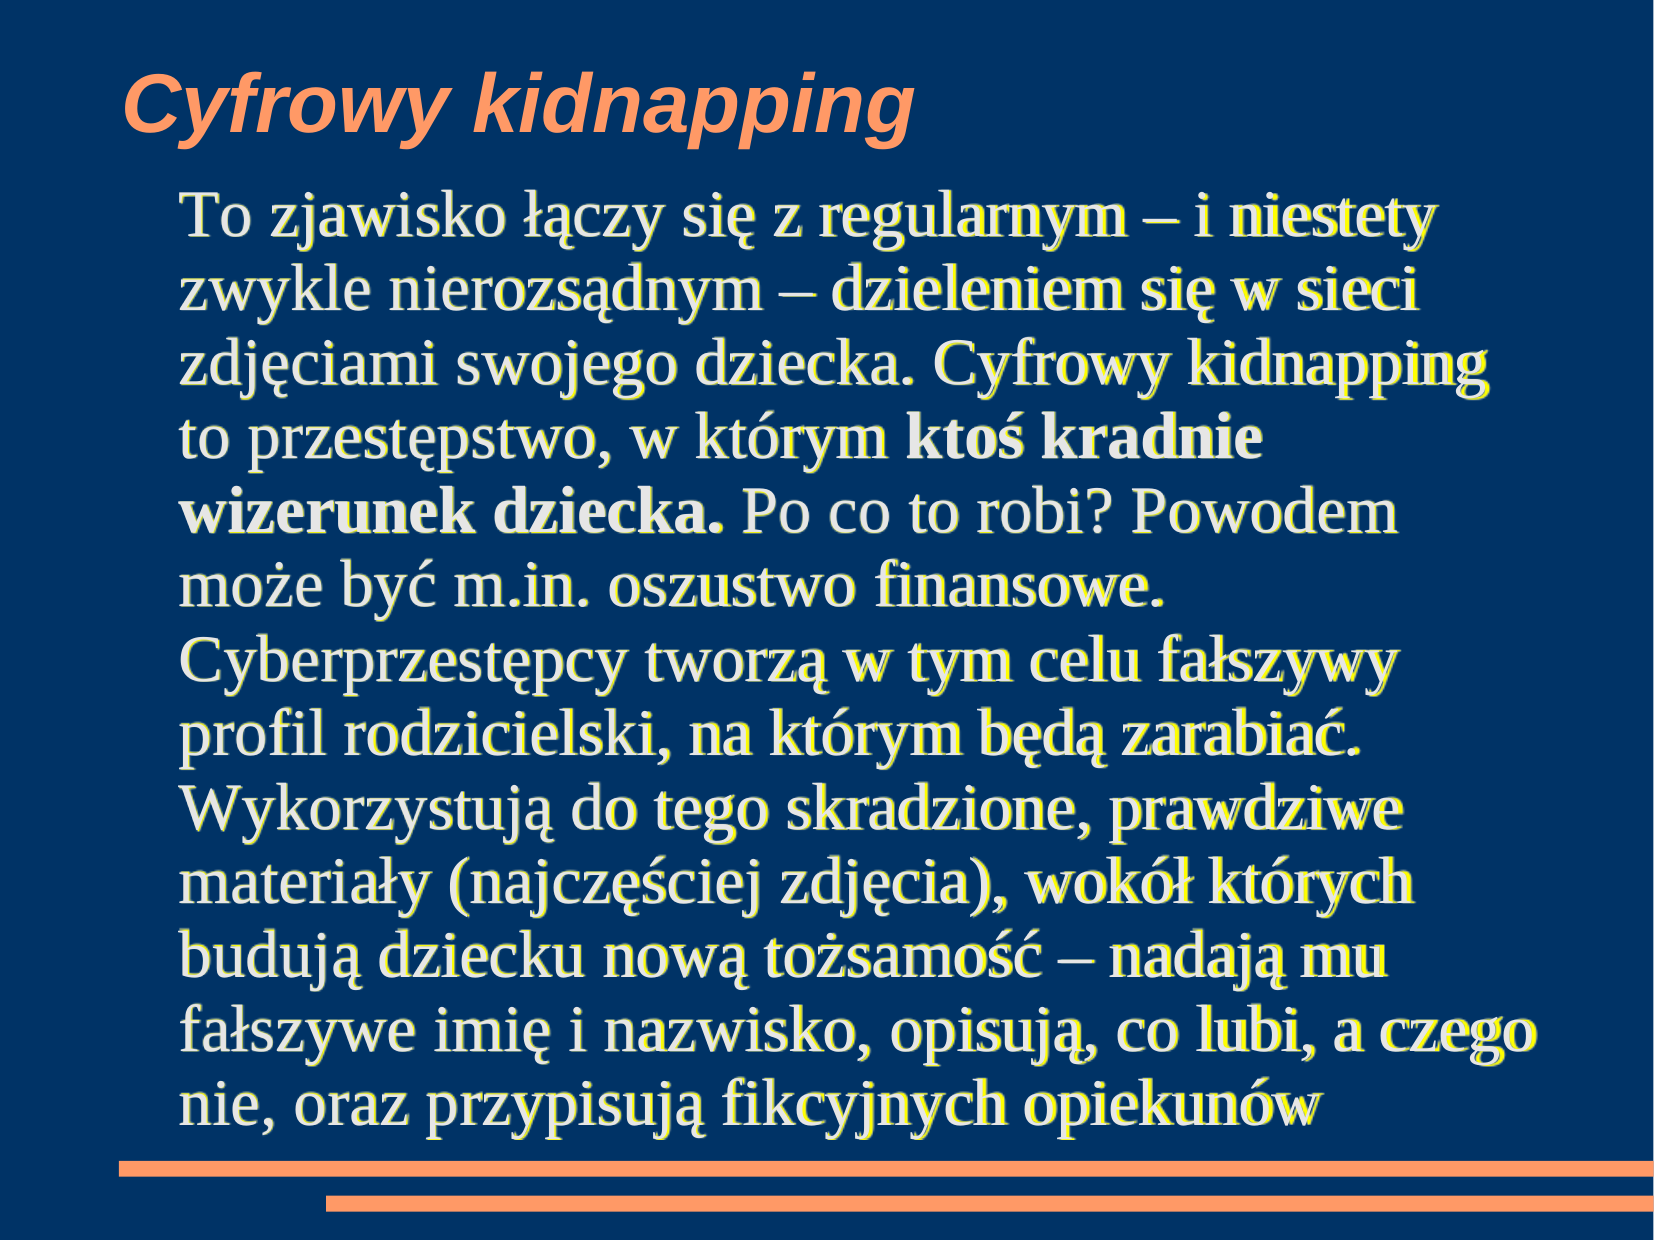

# Cyfrowy kidnapping
To zjawisko łączy się z regularnym – i niestety zwykle nierozsądnym – dzieleniem się w sieci zdjęciami swojego dziecka. Cyfrowy kidnapping to przestępstwo, w którym ktoś kradnie wizerunek dziecka. Po co to robi? Powodem może być m.in. oszustwo finansowe. Cyberprzestępcy tworzą w tym celu fałszywy profil rodzicielski, na którym będą zarabiać. Wykorzystują do tego skradzione, prawdziwe materiały (najczęściej zdjęcia), wokół których budują dziecku nową tożsamość – nadają mu fałszywe imię i nazwisko, opisują, co lubi, a czego nie, oraz przypisują fikcyjnych opiekunów